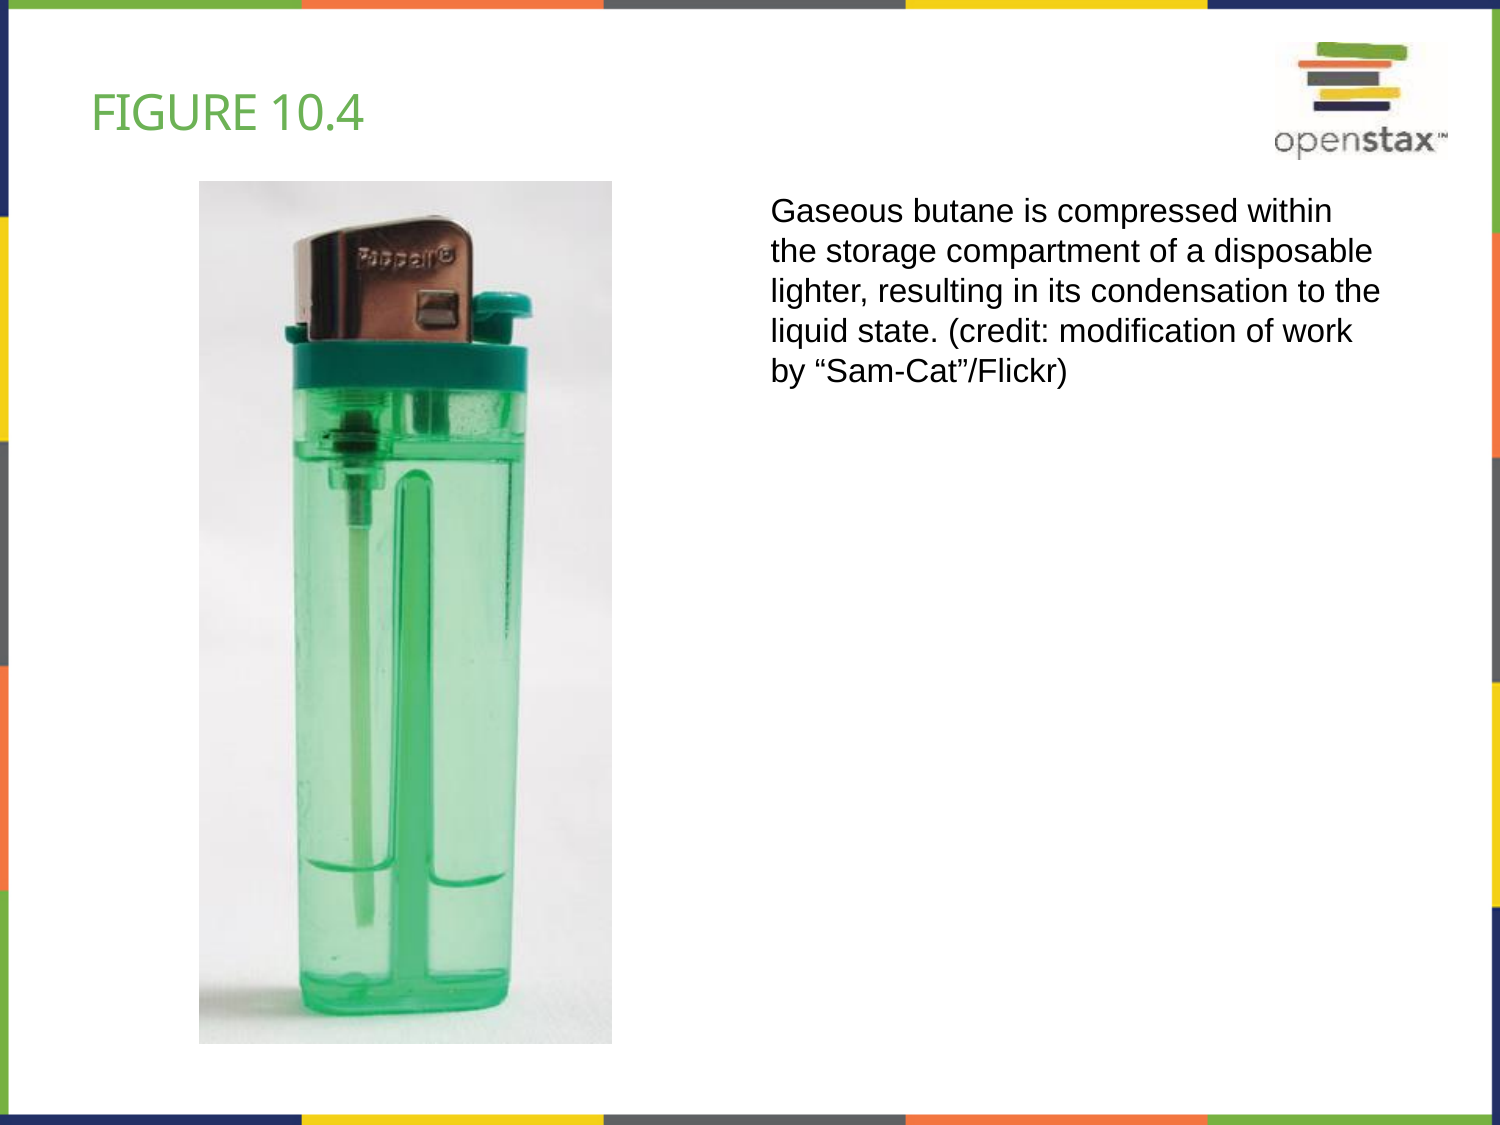

# Figure 10.4
Gaseous butane is compressed within the storage compartment of a disposable lighter, resulting in its condensation to the liquid state. (credit: modification of work by “Sam-Cat”/Flickr)